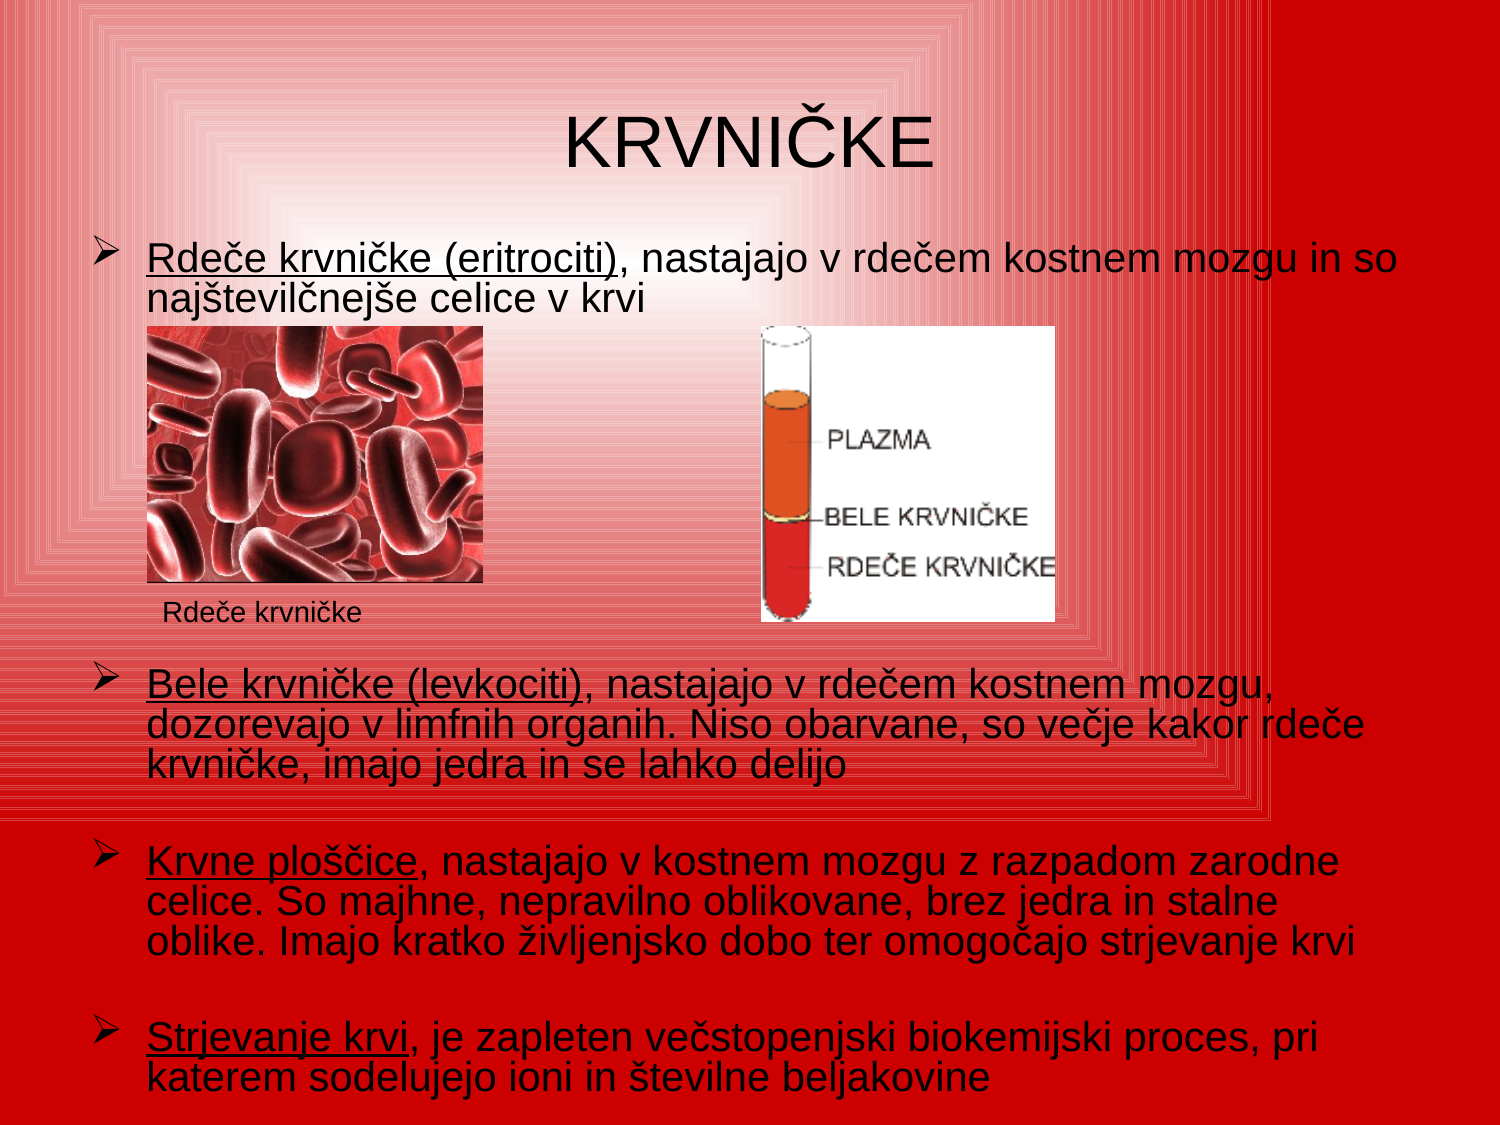

# KRVNIČKE
Rdeče krvničke (eritrociti), nastajajo v rdečem kostnem mozgu in so najštevilčnejše celice v krvi
Bele krvničke (levkociti), nastajajo v rdečem kostnem mozgu, dozorevajo v limfnih organih. Niso obarvane, so večje kakor rdeče krvničke, imajo jedra in se lahko delijo
Krvne ploščice, nastajajo v kostnem mozgu z razpadom zarodne celice. So majhne, nepravilno oblikovane, brez jedra in stalne oblike. Imajo kratko življenjsko dobo ter omogočajo strjevanje krvi
Strjevanje krvi, je zapleten večstopenjski biokemijski proces, pri katerem sodelujejo ioni in številne beljakovine
Rdeče krvničke